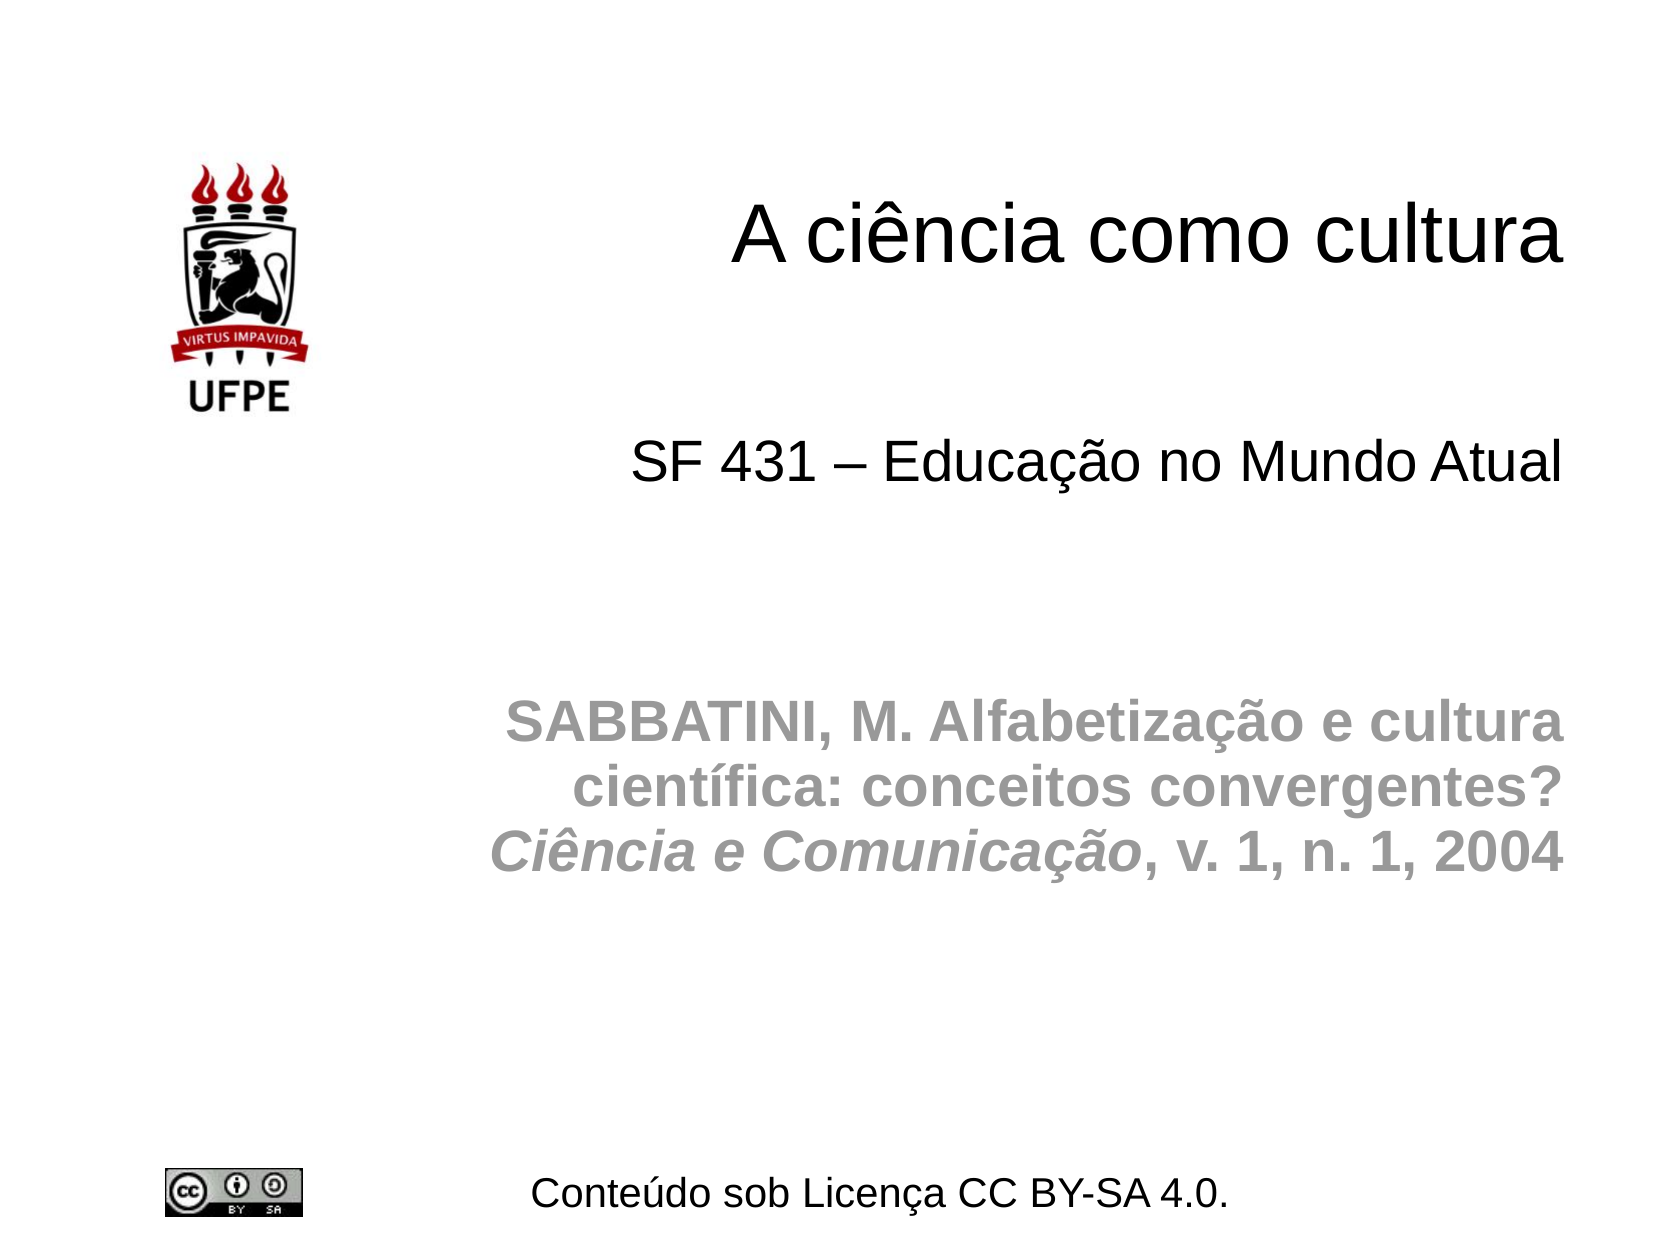

# A ciência como cultura
SF 431 – Educação no Mundo Atual
SABBATINI, M. Alfabetização e cultura científica: conceitos convergentes? Ciência e Comunicação, v. 1, n. 1, 2004
Conteúdo sob Licença CC BY-SA 4.0.